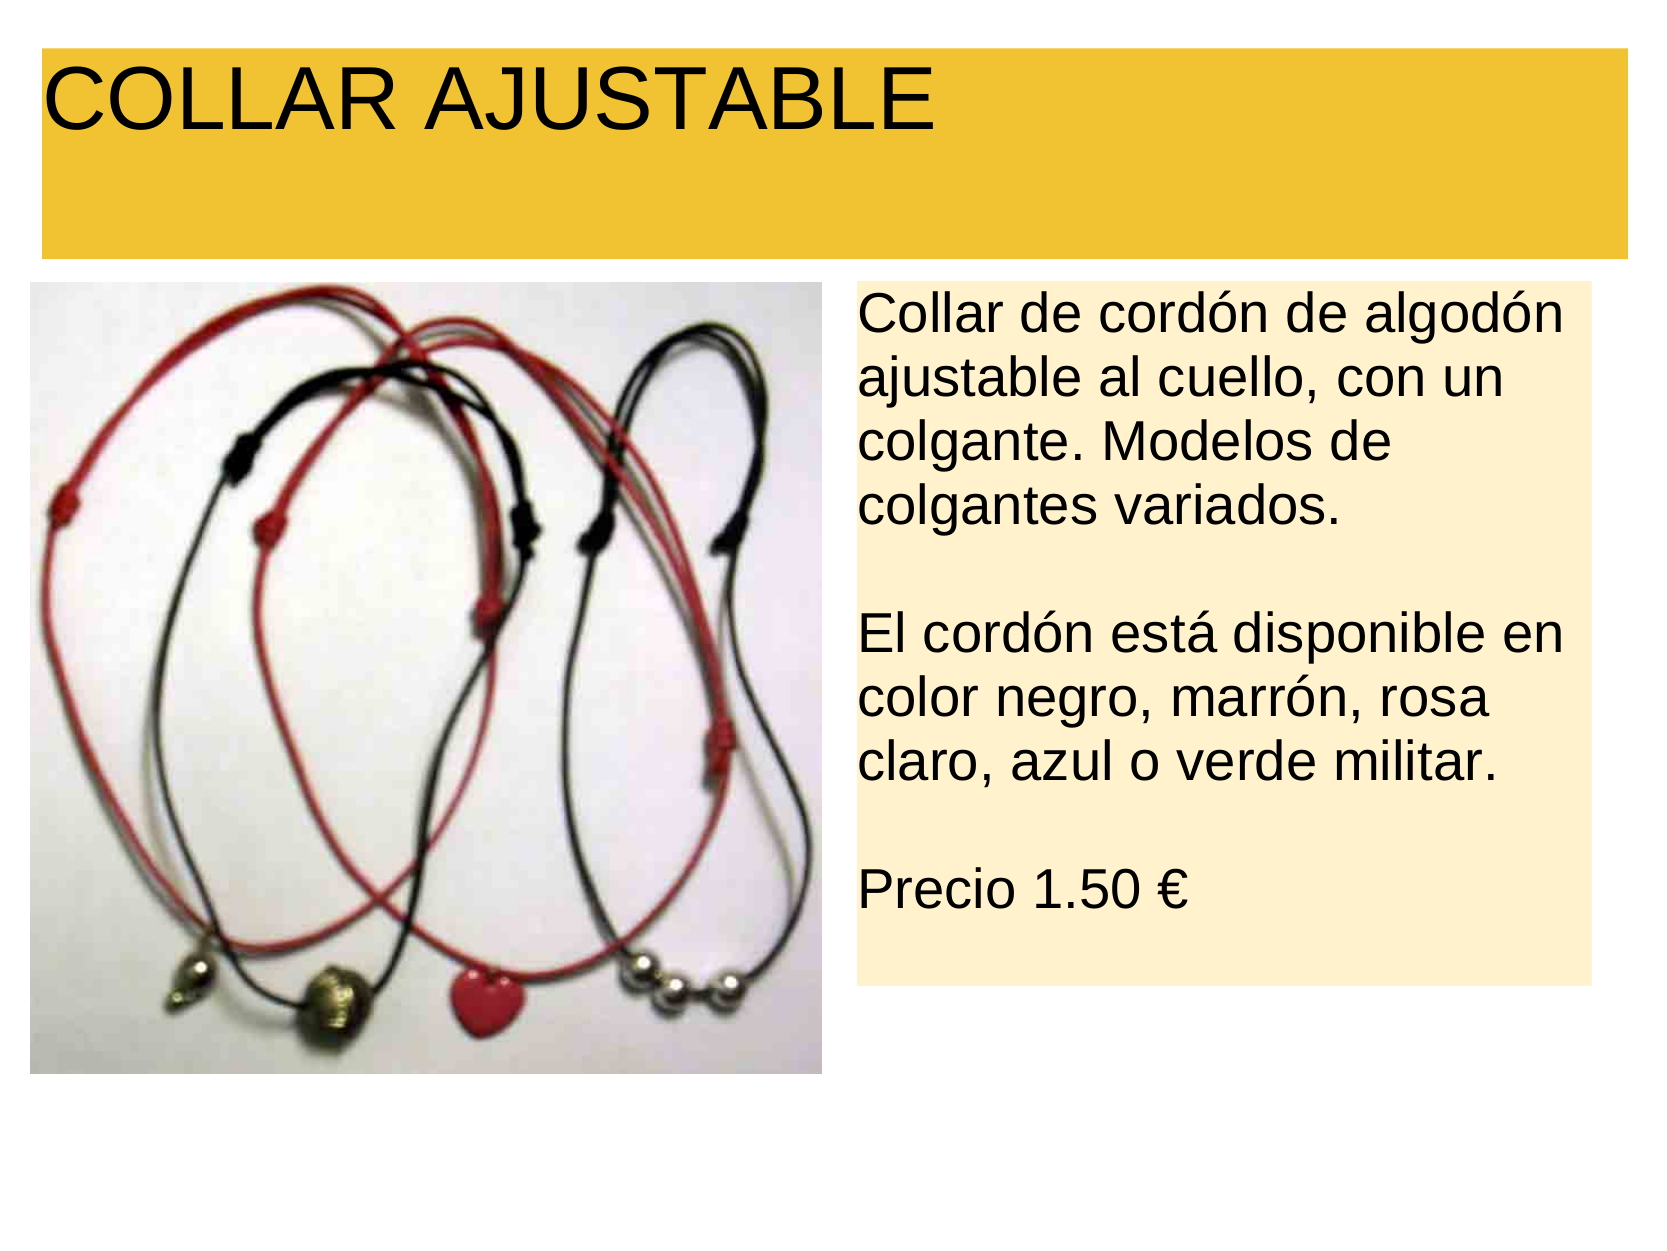

# COLLAR AJUSTABLE
Collar de cordón de algodón
ajustable al cuello, con un  colgante. Modelos de colgantes variados.
El cordón está disponible en color negro, marrón, rosa claro, azul o verde militar.
Precio 1.50 €